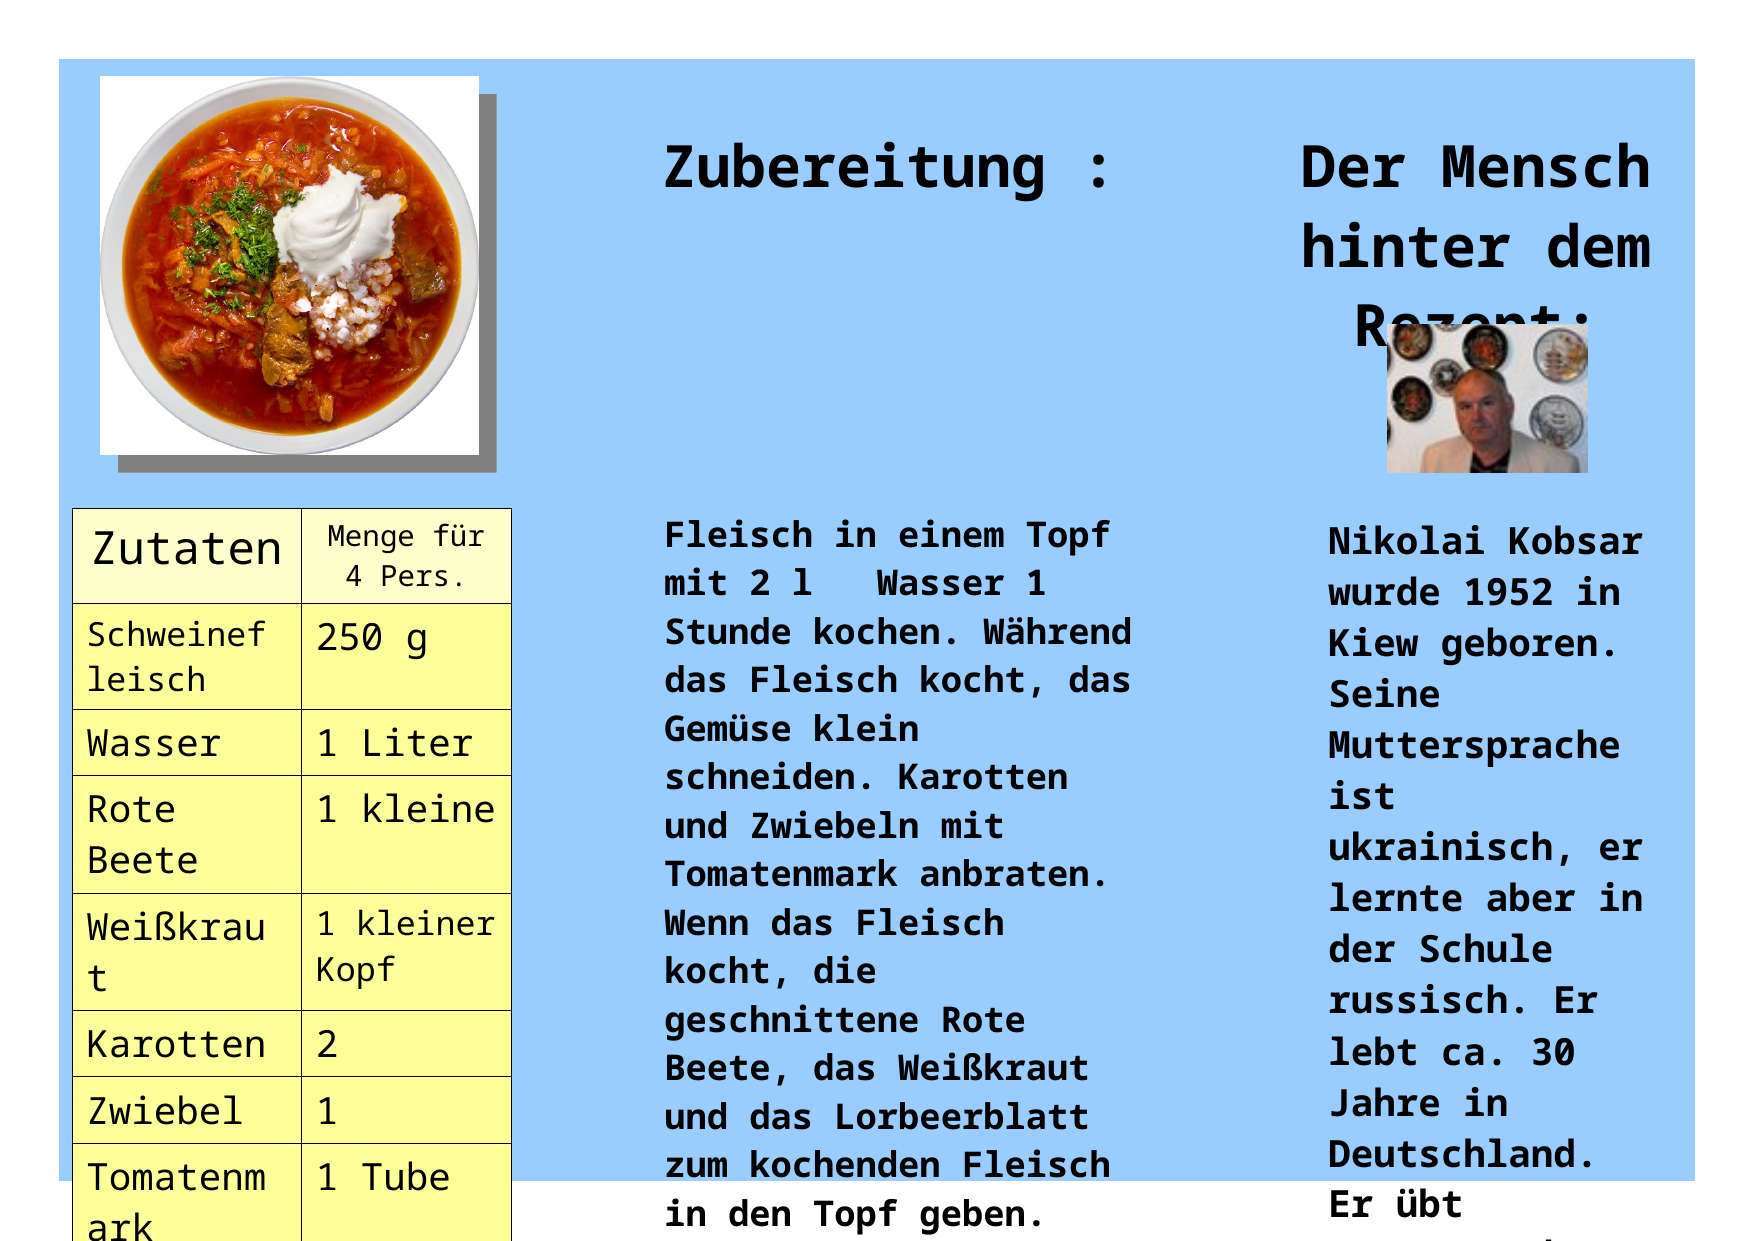

Zubereitung :
Der Mensch hinter dem Rezept:
Fleisch in einem Topf mit 2 l Wasser 1 Stunde kochen. Während das Fleisch kocht, das Gemüse klein schneiden. Karotten und Zwiebeln mit Tomatenmark anbraten. Wenn das Fleisch kocht, die geschnittene Rote Beete, das Weißkraut und das Lorbeerblatt zum kochenden Fleisch in den Topf geben. Nach 20 min. auch die Karotten und Zwiebeln dazugeben mit 1 EL Mehl, 1 EL Zucker, 2 Knoblauchzehen, 1-2 EL Essig, ½ Pfeffer und ½ TL Salz. Alles nochmal 20 min. kochen. Pro Teller 1 EL saure Sahne dazugeben.
Nikolai Kobsar wurde 1952 in Kiew geboren. Seine Muttersprache ist ukrainisch, er lernte aber in der Schule russisch. Er lebt ca. 30 Jahre in Deutschland. Er übt momentan den Beruf Kfz-Mechatronikers aus.
| Zutaten | Menge für 4 Pers. |
| --- | --- |
| Schweinefleisch | 250 g |
| Wasser | 1 Liter |
| Rote Beete | 1 kleine |
| Weißkraut | 1 kleiner Kopf |
| Karotten | 2 |
| Zwiebel | 1 |
| Tomatenmark | 1 Tube |
| Knoblauchzehen | 2 |
| Mehl | 1 EL |